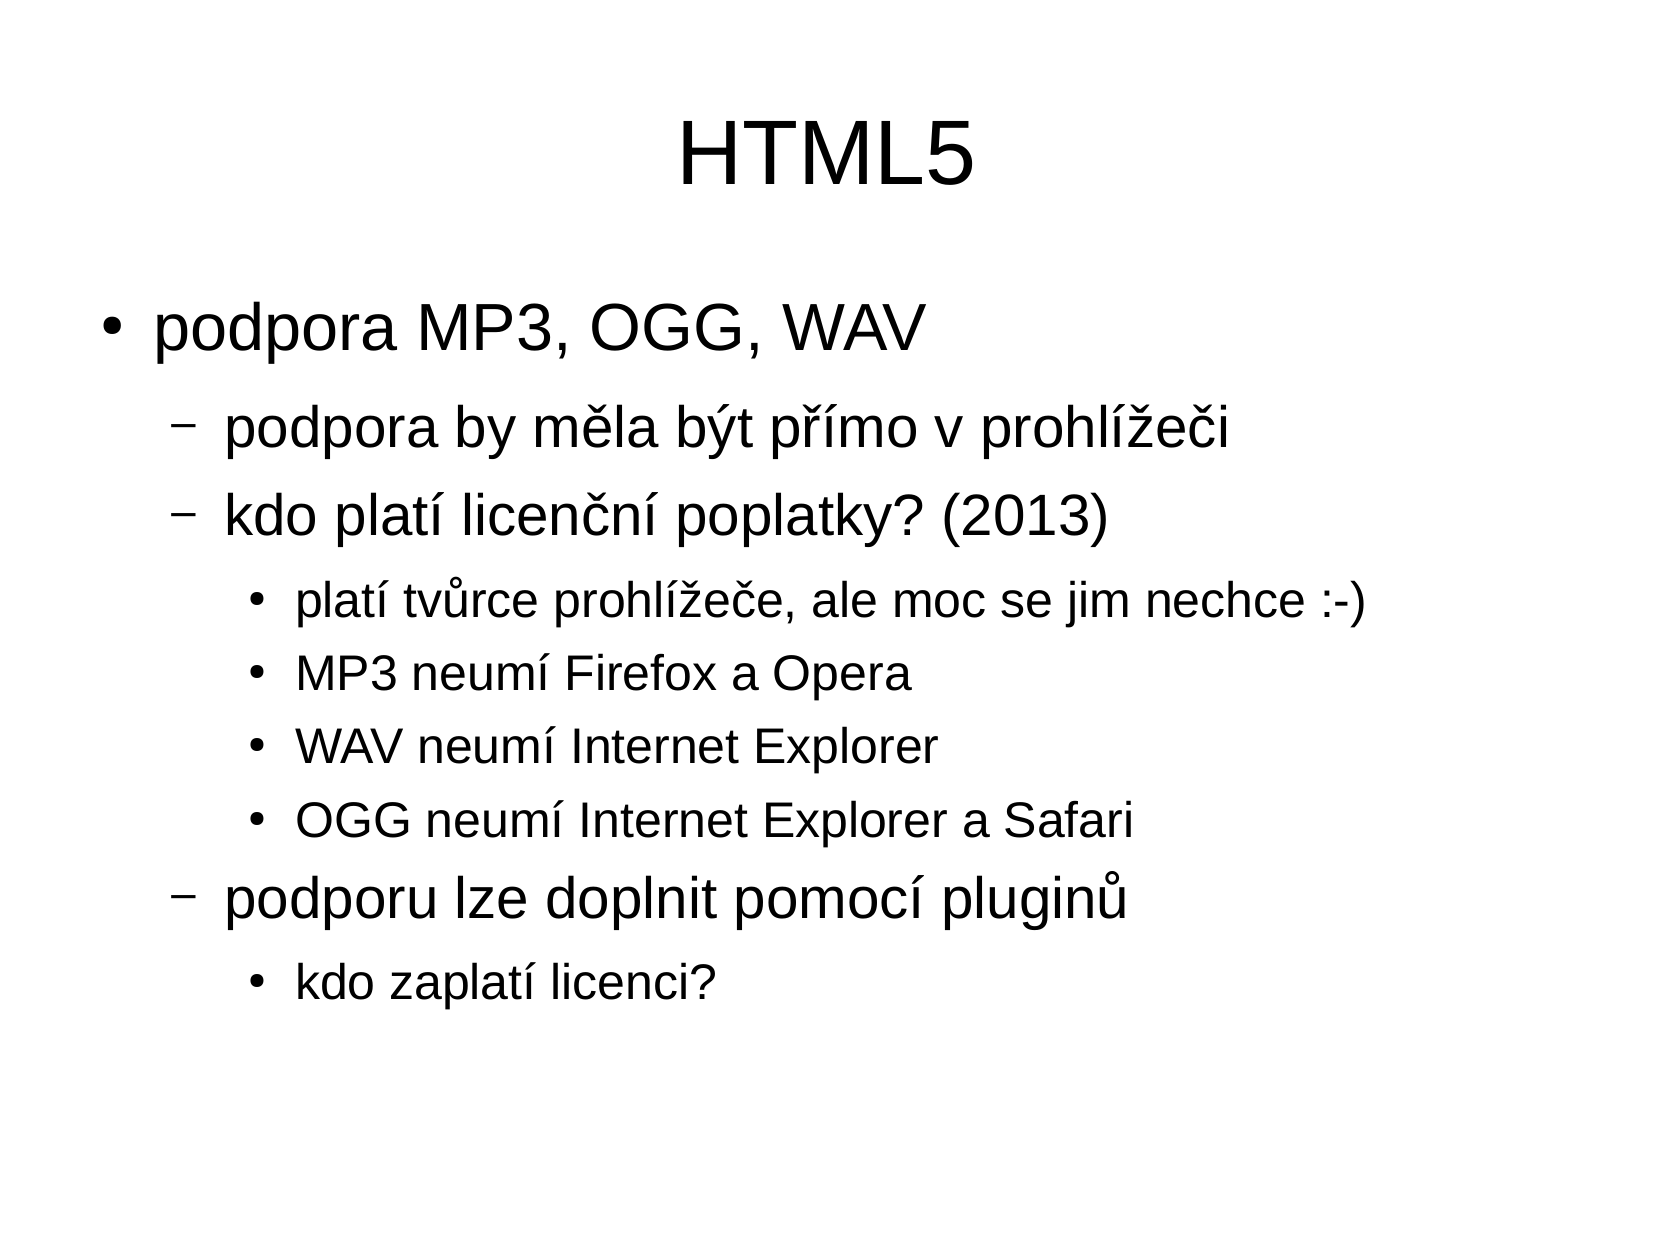

# HTML5
podpora MP3, OGG, WAV
podpora by měla být přímo v prohlížeči
kdo platí licenční poplatky? (2013)
platí tvůrce prohlížeče, ale moc se jim nechce :-)
MP3 neumí Firefox a Opera
WAV neumí Internet Explorer
OGG neumí Internet Explorer a Safari
podporu lze doplnit pomocí pluginů
kdo zaplatí licenci?